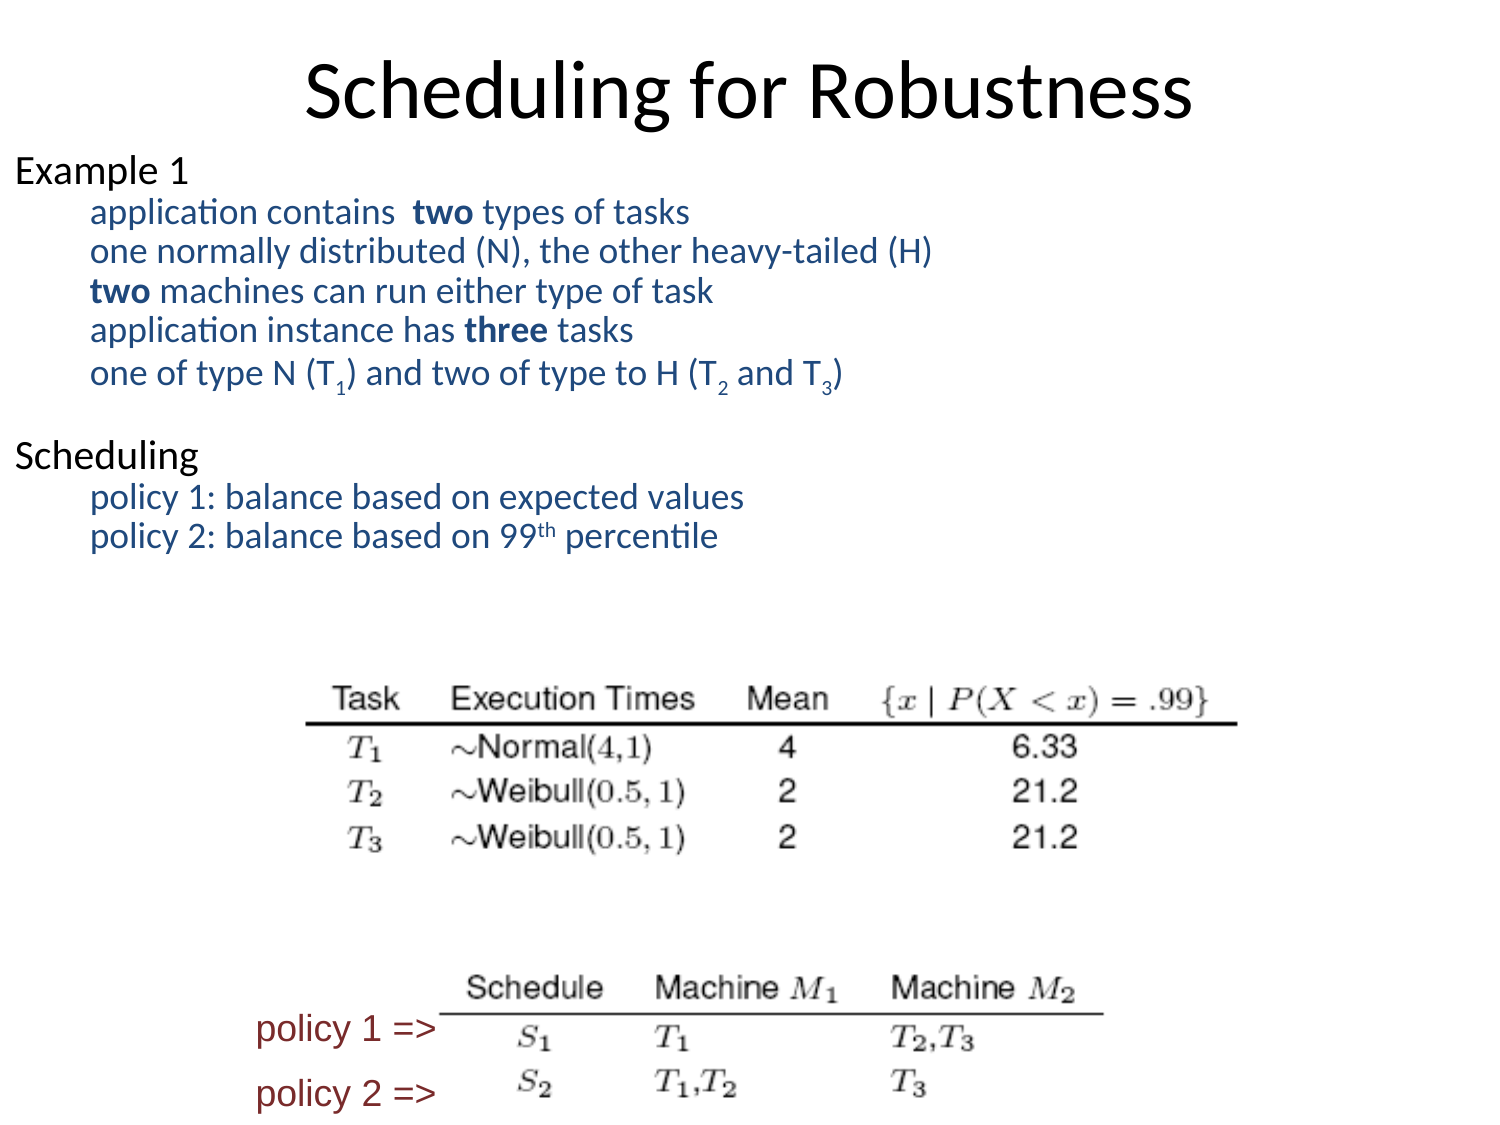

# Scheduling for Robustness
Example 1
application contains two types of tasks
one normally distributed (N), the other heavy-tailed (H)
two machines can run either type of task
application instance has three tasks
one of type N (T1) and two of type to H (T2 and T3)
Scheduling
policy 1: balance based on expected values
policy 2: balance based on 99th percentile
policy 1 =>
policy 2 =>